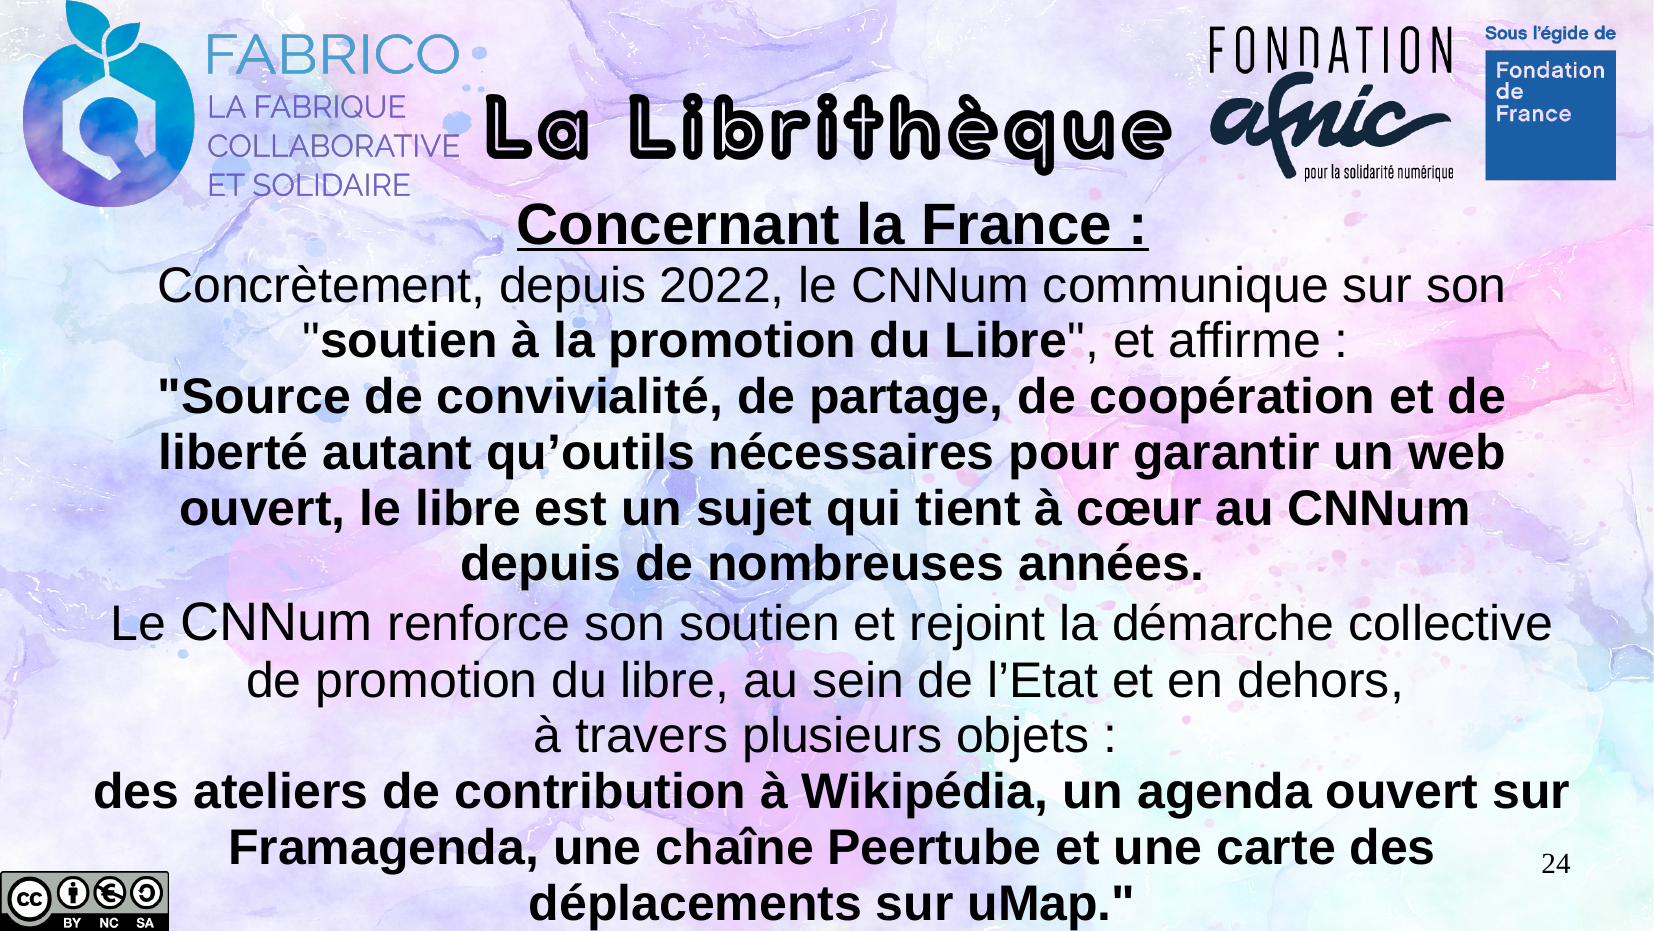

# Concernant la France :
Concrètement, depuis 2022, le CNNum communique sur son "soutien à la promotion du Libre", et affirme :
"Source de convivialité, de partage, de coopération et de liberté autant qu’outils nécessaires pour garantir un web ouvert, le libre est un sujet qui tient à cœur au CNNum
depuis de nombreuses années.
Le CNNum renforce son soutien et rejoint la démarche collective de promotion du libre, au sein de l’Etat et en dehors,
à travers plusieurs objets :
des ateliers de contribution à Wikipédia, un agenda ouvert sur Framagenda, une chaîne Peertube et une carte des déplacements sur uMap."
24